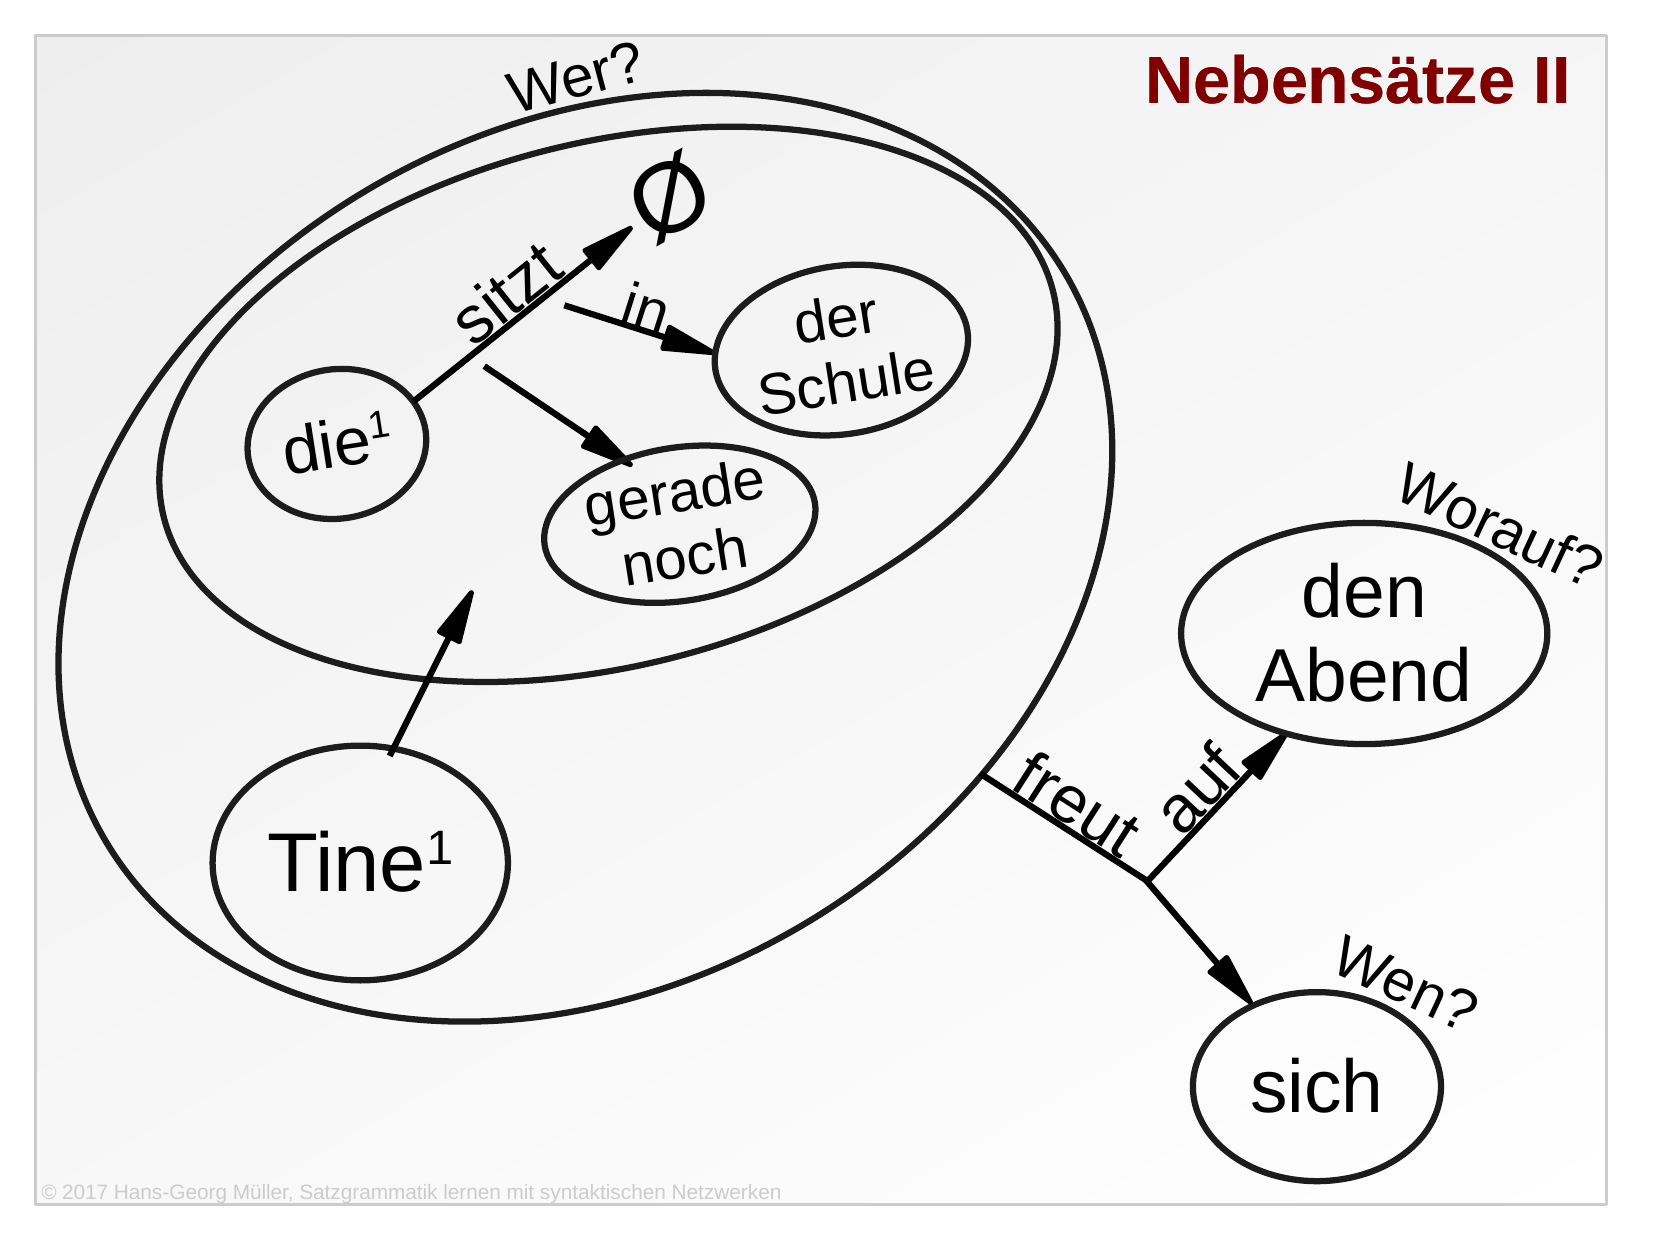

sitzt
der
Schule
in
die1
gerade
noch
Wer?
# Nebensätze II
Nebensätze II
Ø
Worauf?
den
Abend
auf
Tine1
freut
Wen?
sich